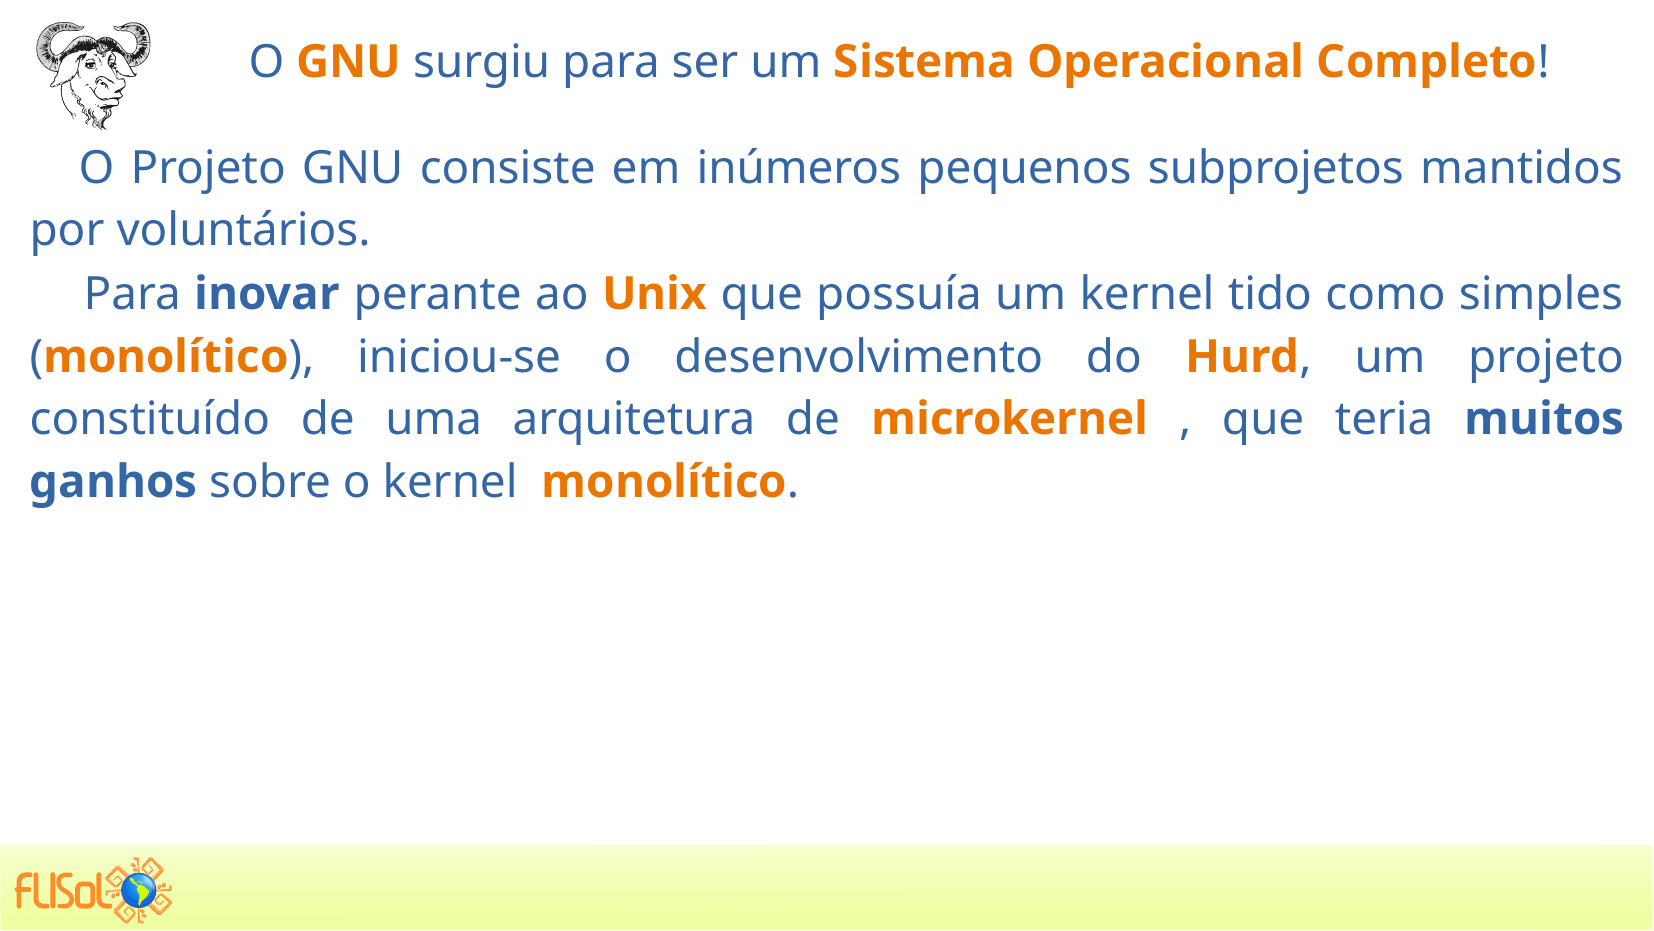

O GNU surgiu para ser um Sistema Operacional Completo!
 O Projeto GNU consiste em inúmeros pequenos subprojetos mantidos por voluntários.
 Para inovar perante ao Unix que possuía um kernel tido como simples (monolítico), iniciou-se o desenvolvimento do Hurd, um projeto constituído de uma arquitetura de microkernel , que teria muitos ganhos sobre o kernel monolítico.